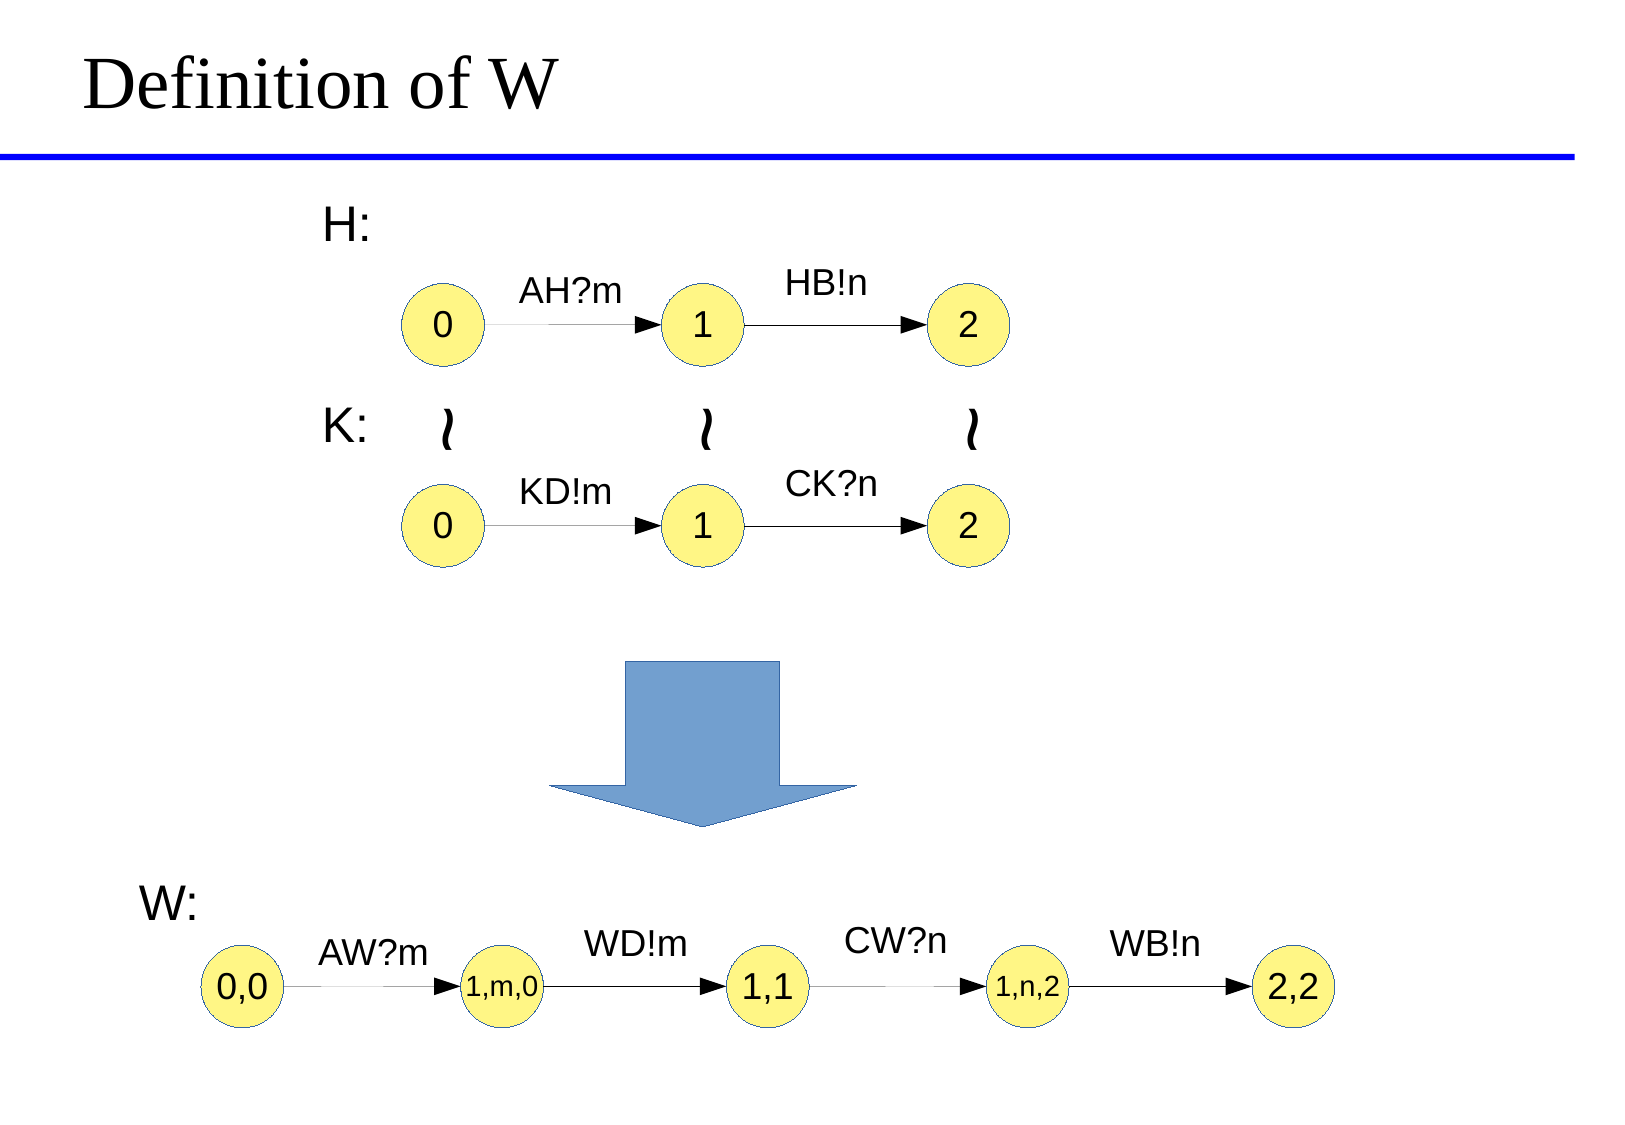

# Definition of W
H:
HB!n
AH?m
1
2
0
~
~
~
K:
CK?n
KD!m
1
2
0
W:
CW?n
WD!m
WB!n
AW?m
1,m,0
1,1
0,0
1,n,2
2,2